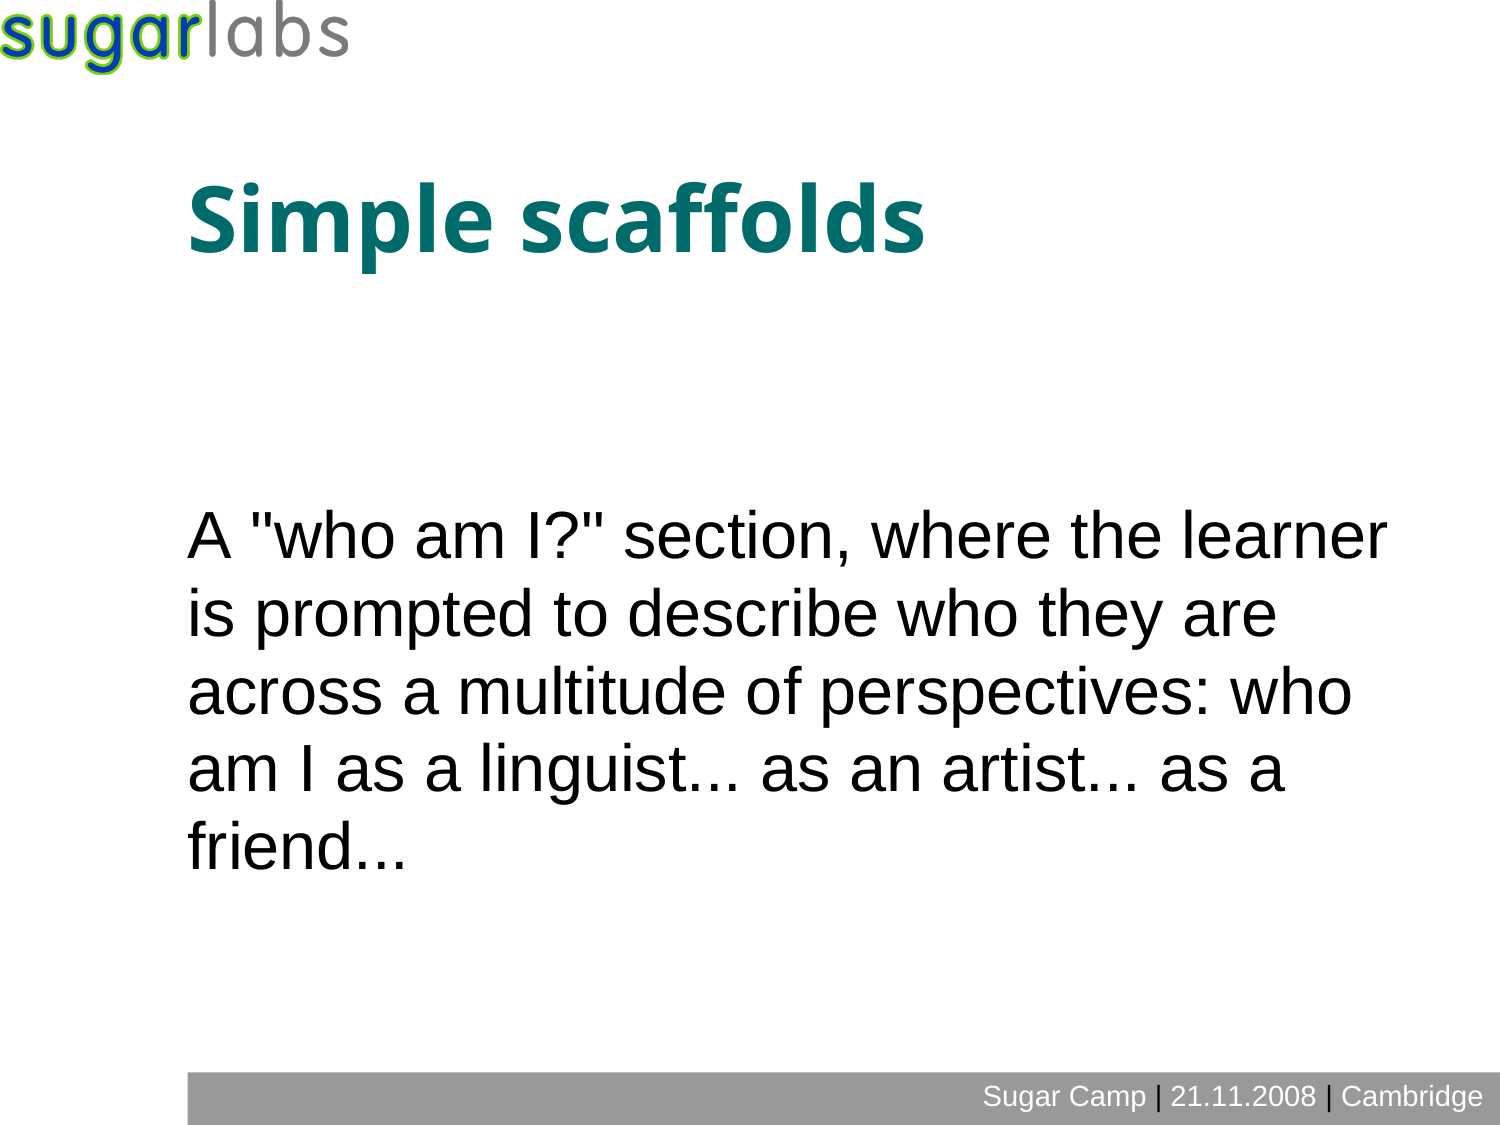

# Simple scaffolds
A "who am I?" section, where the learner is prompted to describe who they are across a multitude of perspectives: who am I as a linguist... as an artist... as a friend...